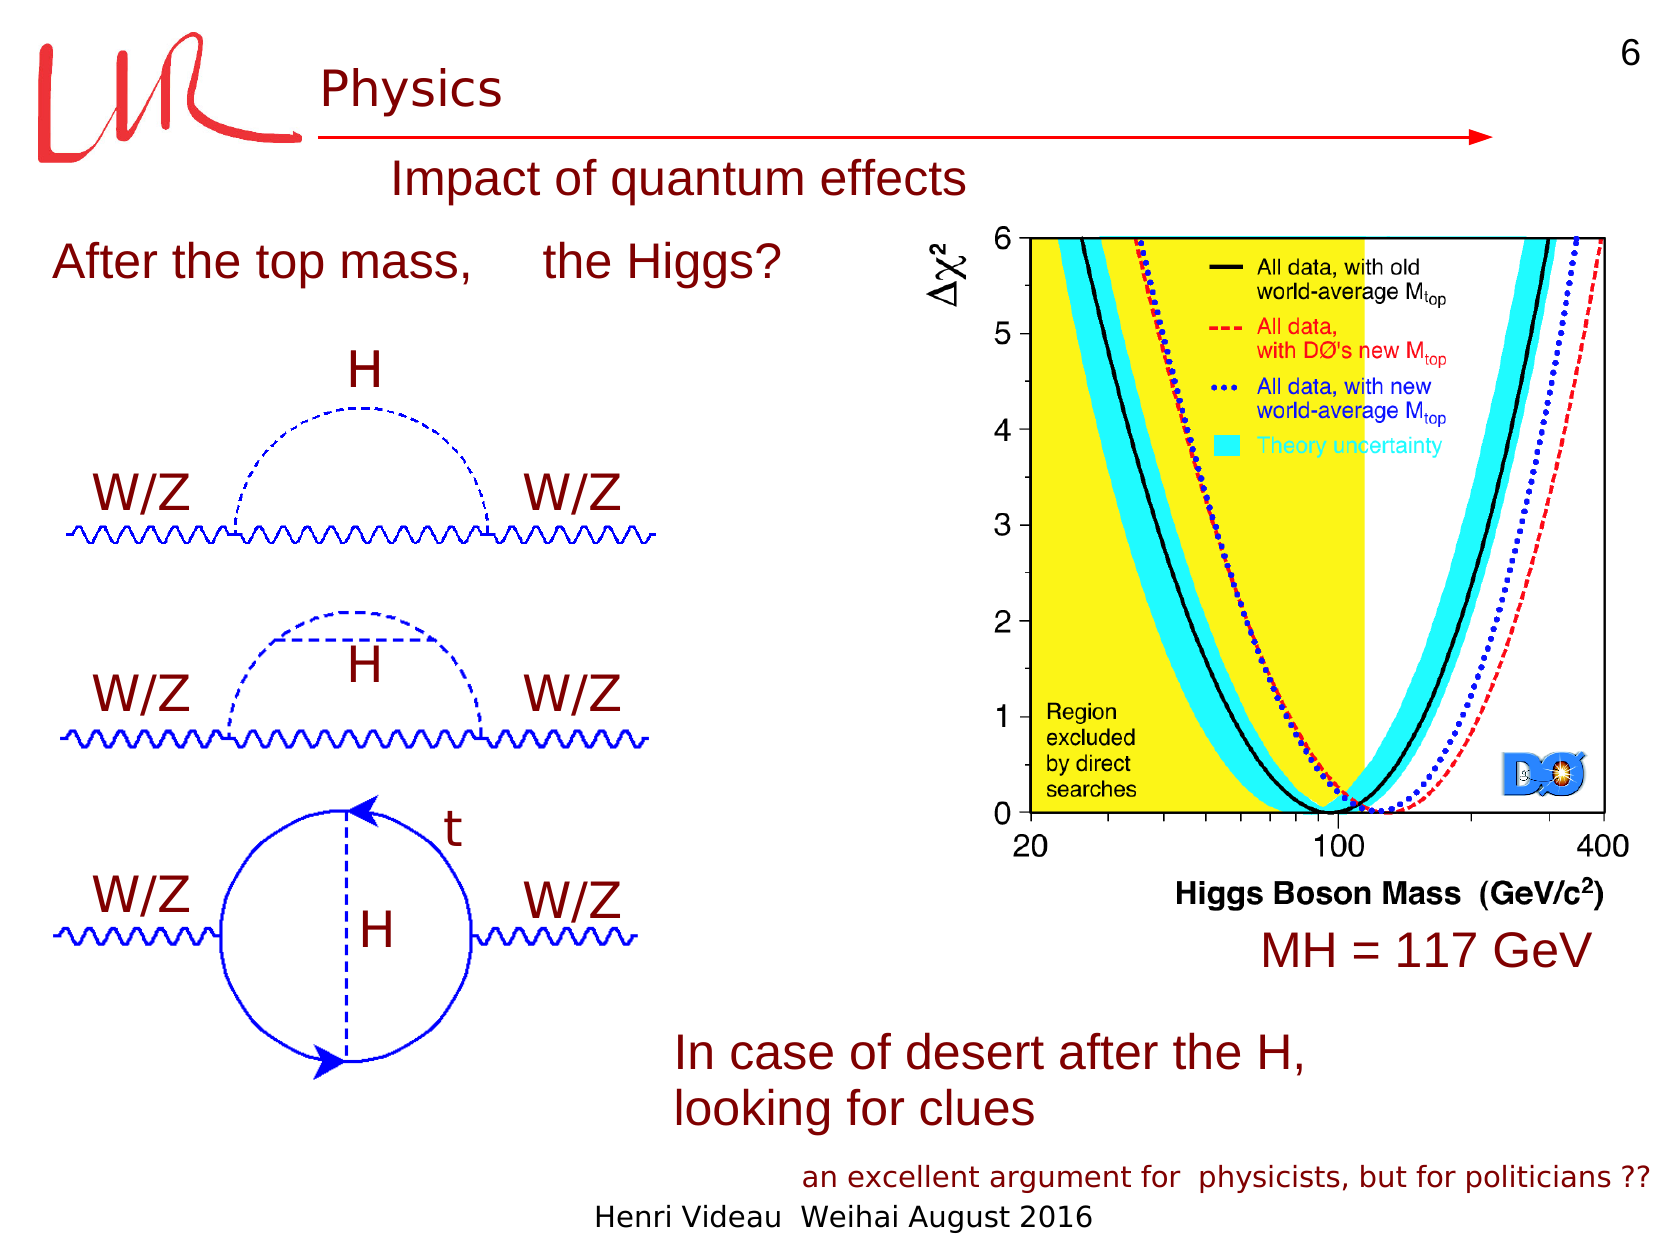

Impact of quantum effects
After the top mass, the Higgs?
H
H
W/Z
W/Z
H
W/Z
W/Z
t
W/Z
W/Z
W/Z
H
MH = 117 GeV
In case of desert after the H,
looking for clues
an excellent argument for physicists, but for politicians ??